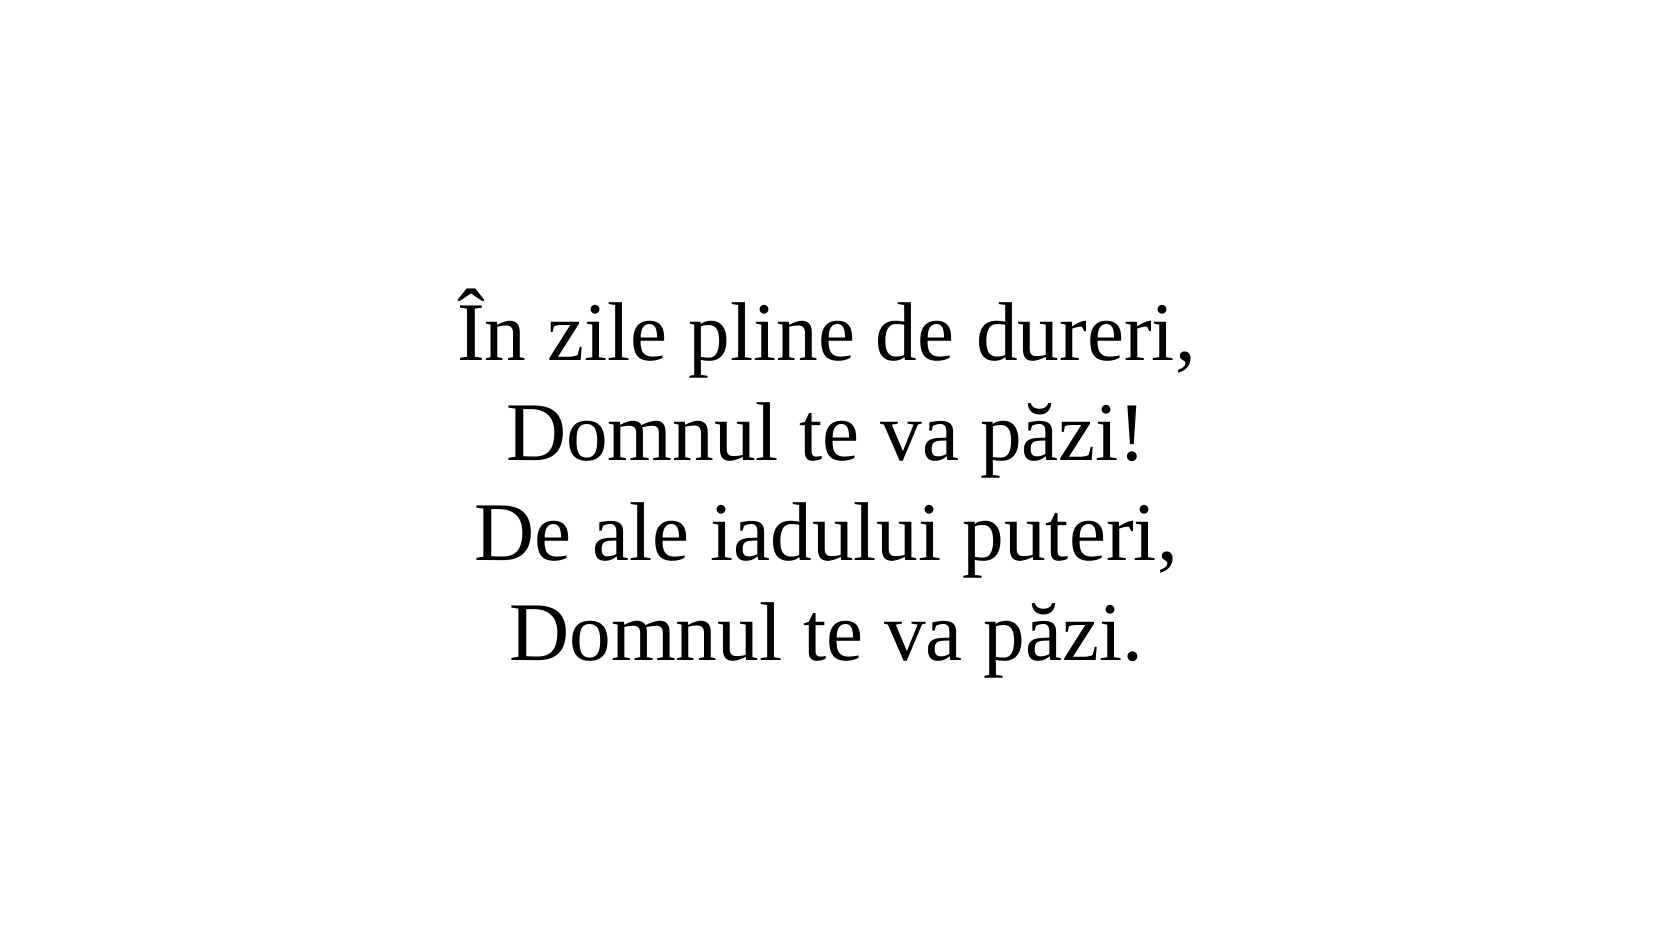

# În zile pline de dureri, Domnul te va păzi! De ale iadului puteri, Domnul te va păzi.